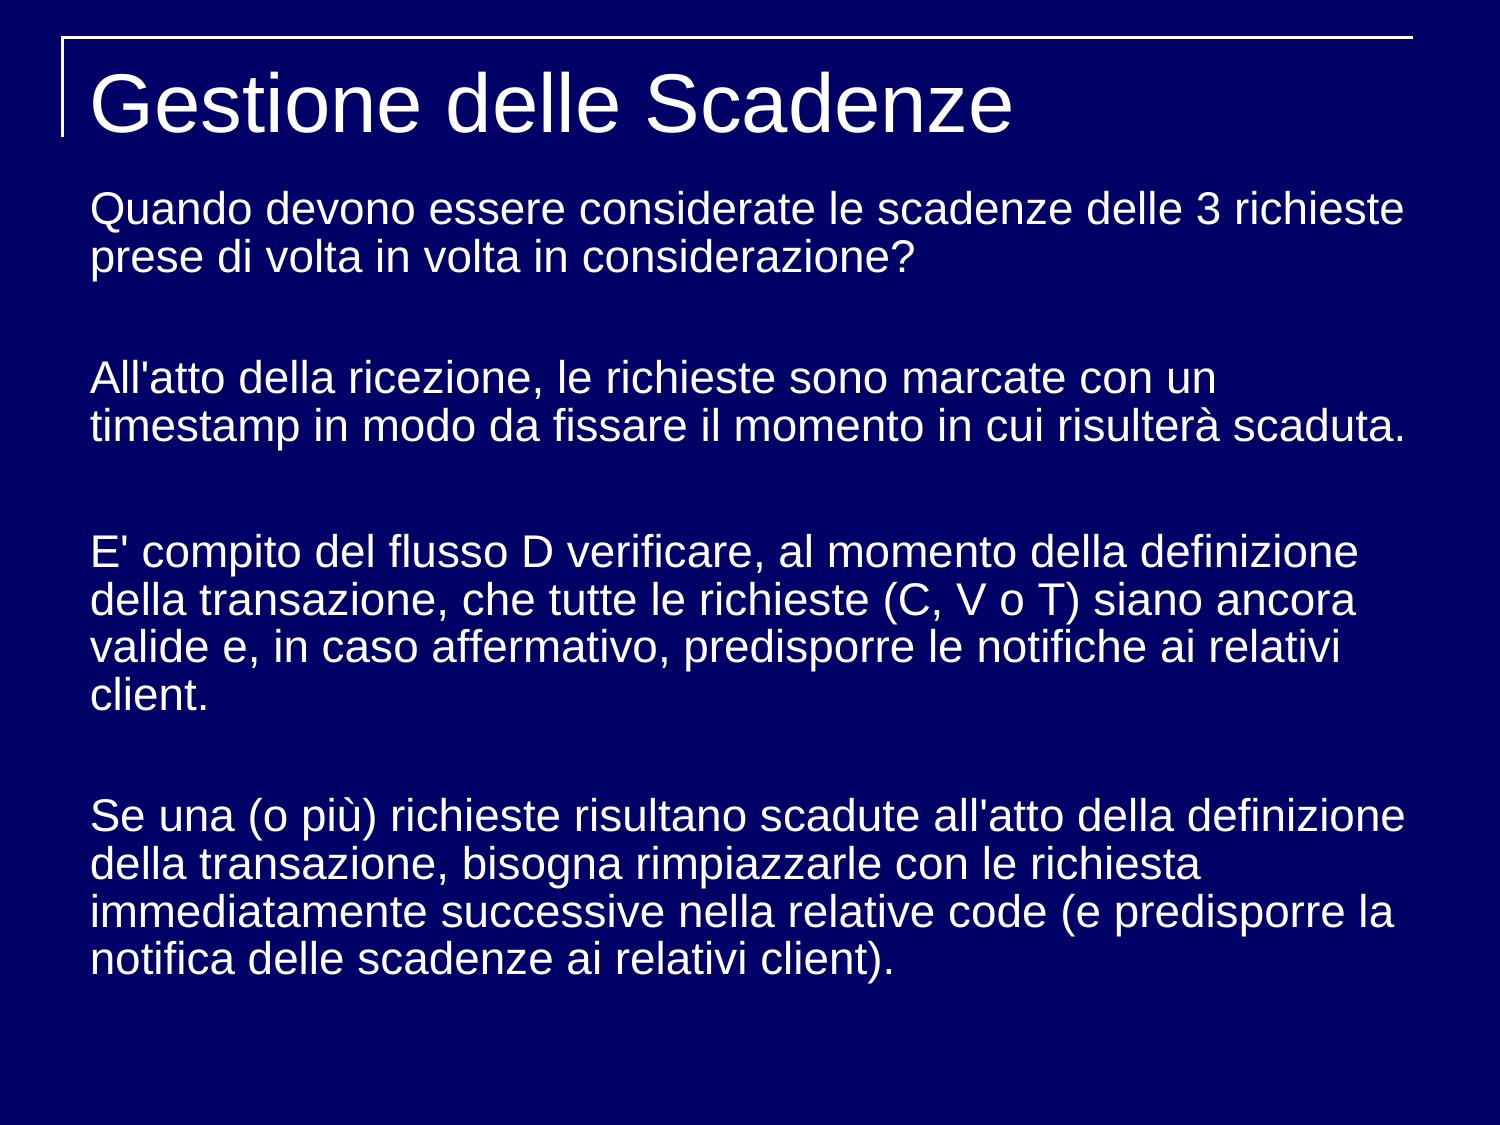

# Gestione delle Scadenze‏
Quando devono essere considerate le scadenze delle 3 richieste prese di volta in volta in considerazione?
All'atto della ricezione, le richieste sono marcate con un timestamp in modo da fissare il momento in cui risulterà scaduta.
E' compito del flusso D verificare, al momento della definizione della transazione, che tutte le richieste (C, V o T) siano ancora valide e, in caso affermativo, predisporre le notifiche ai relativi client.
Se una (o più) richieste risultano scadute all'atto della definizione della transazione, bisogna rimpiazzarle con le richiesta immediatamente successive nella relative code (e predisporre la notifica delle scadenze ai relativi client).